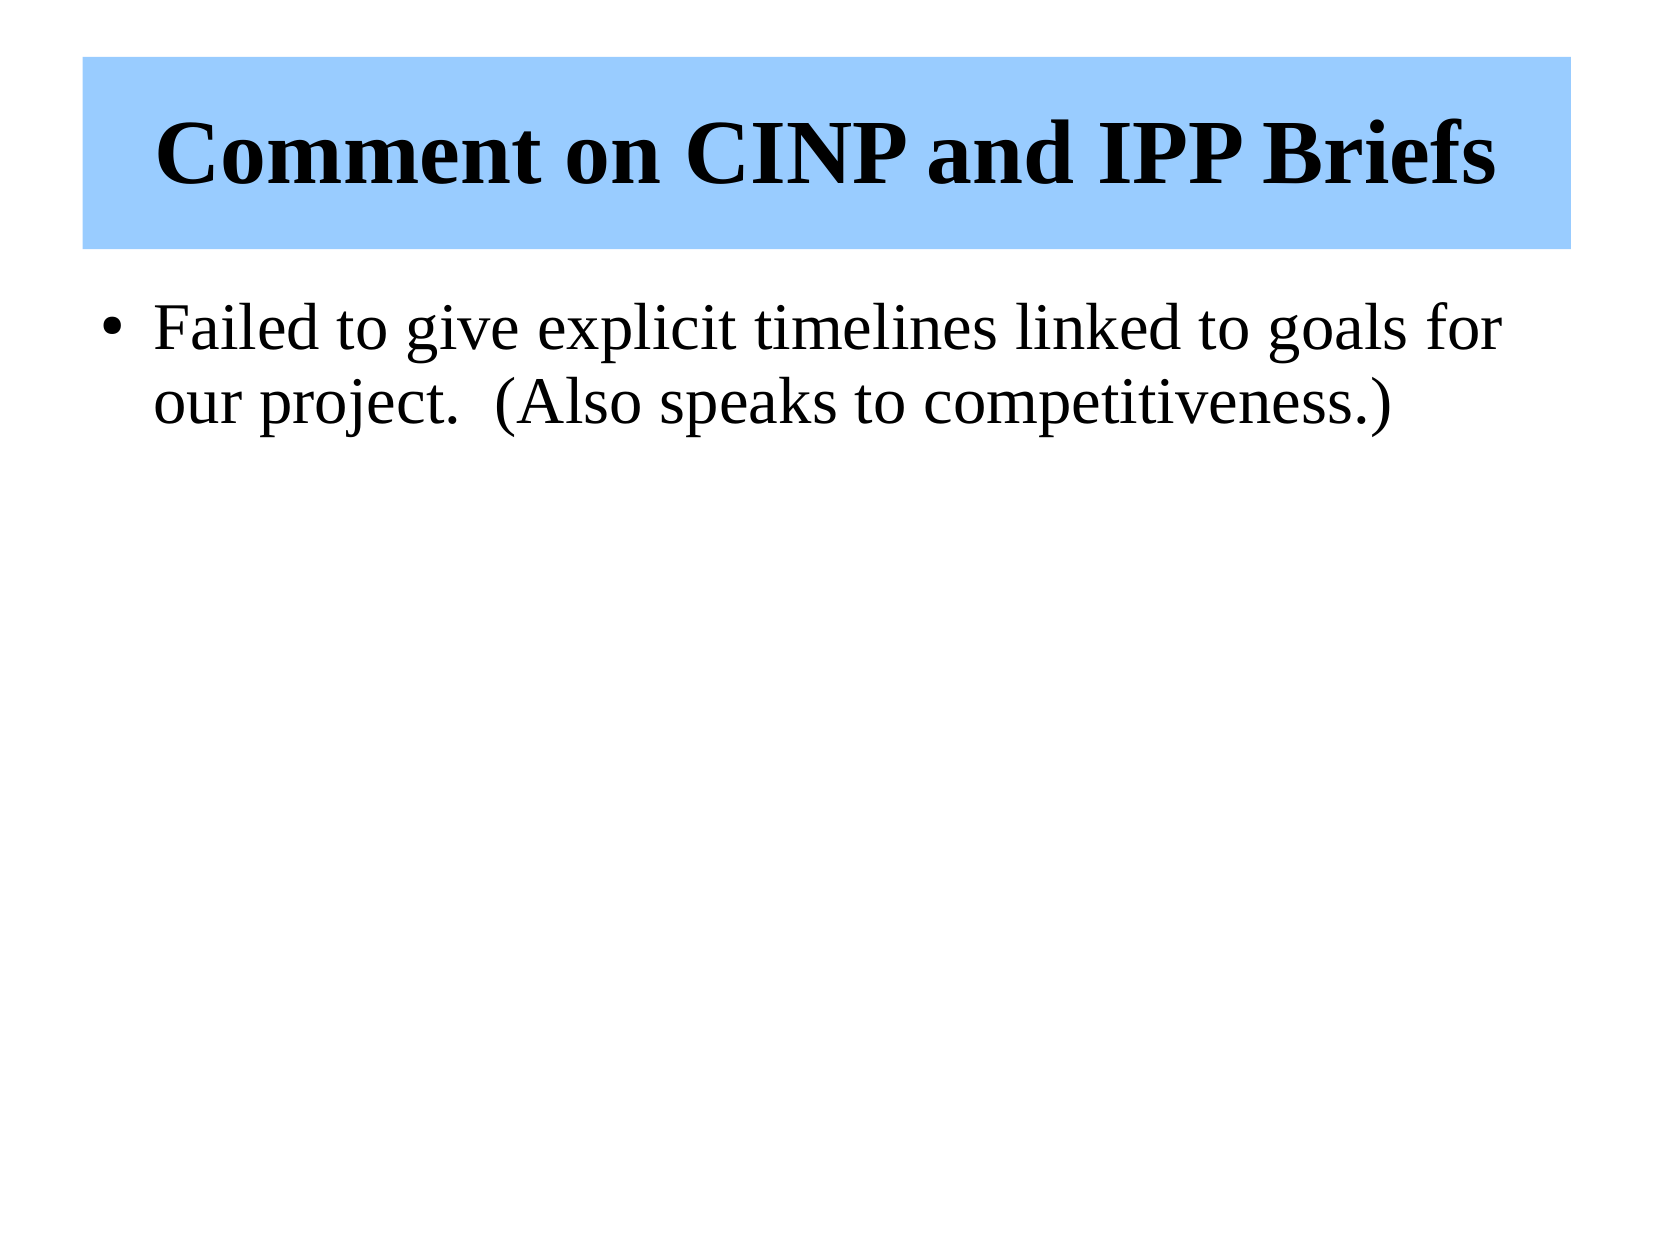

# Comment on CINP and IPP Briefs
Failed to give explicit timelines linked to goals for our project. (Also speaks to competitiveness.)